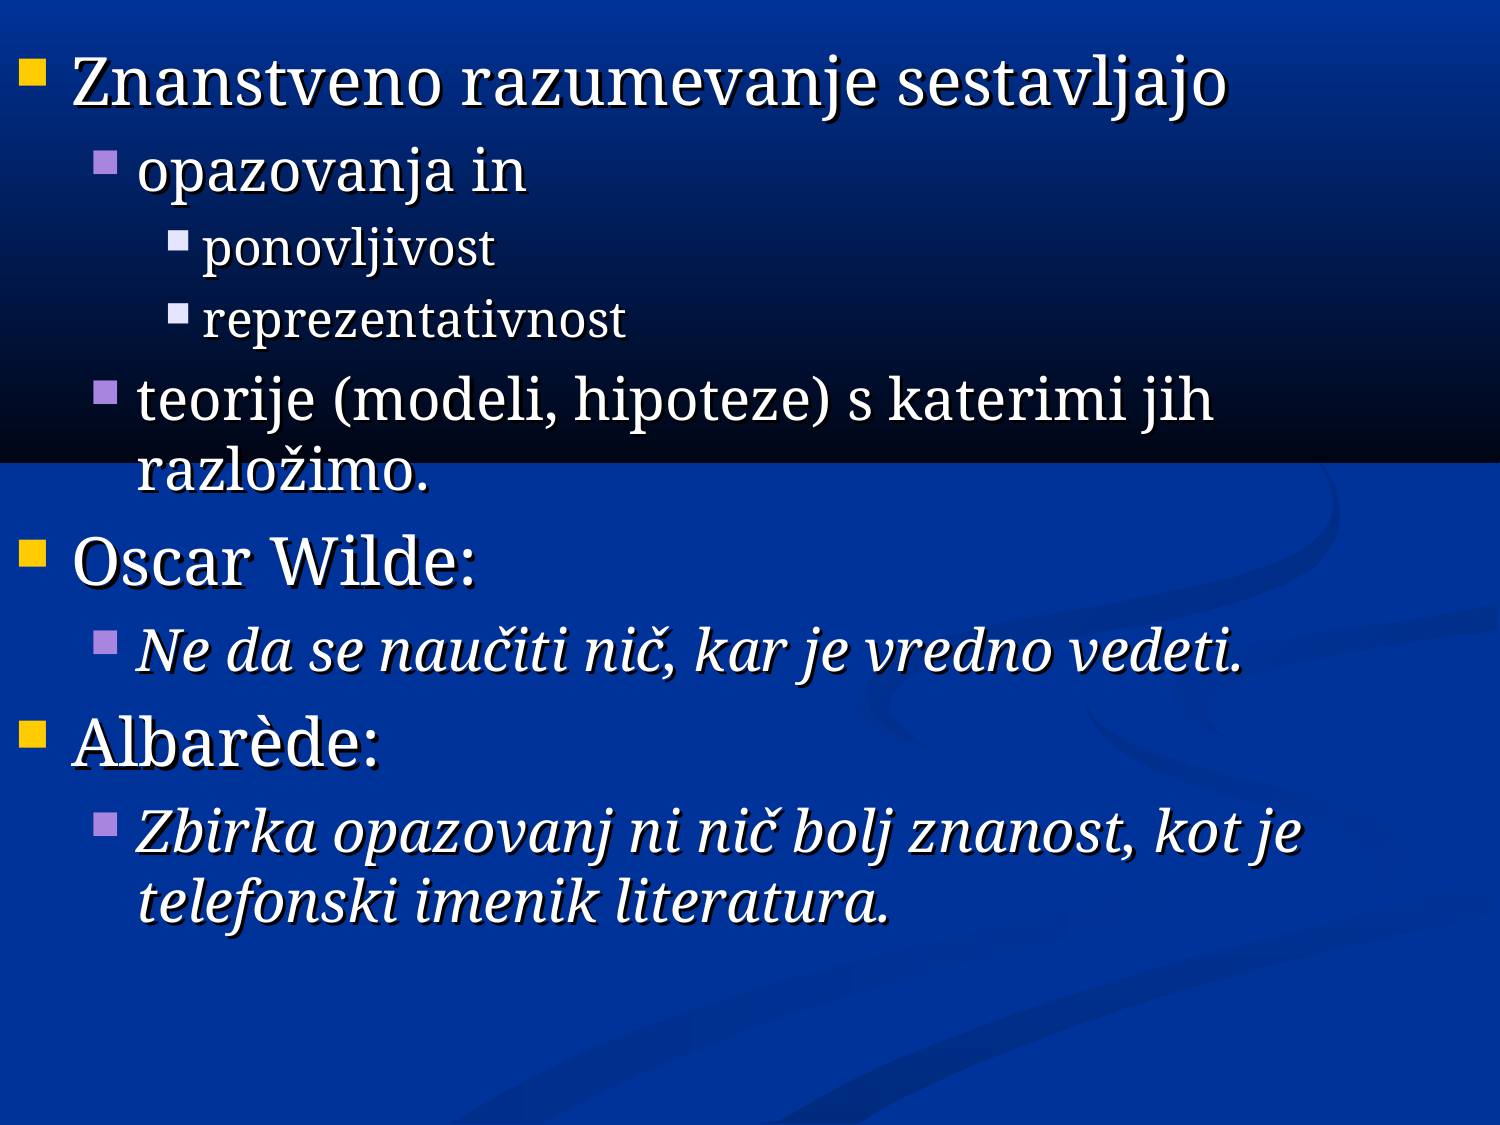

# Znanstveno razumevanje sestavljajo
opazovanja in
ponovljivost
reprezentativnost
teorije (modeli, hipoteze) s katerimi jih razložimo.
Oscar Wilde:
Ne da se naučiti nič, kar je vredno vedeti.
Albarède:
Zbirka opazovanj ni nič bolj znanost, kot je telefonski imenik literatura.